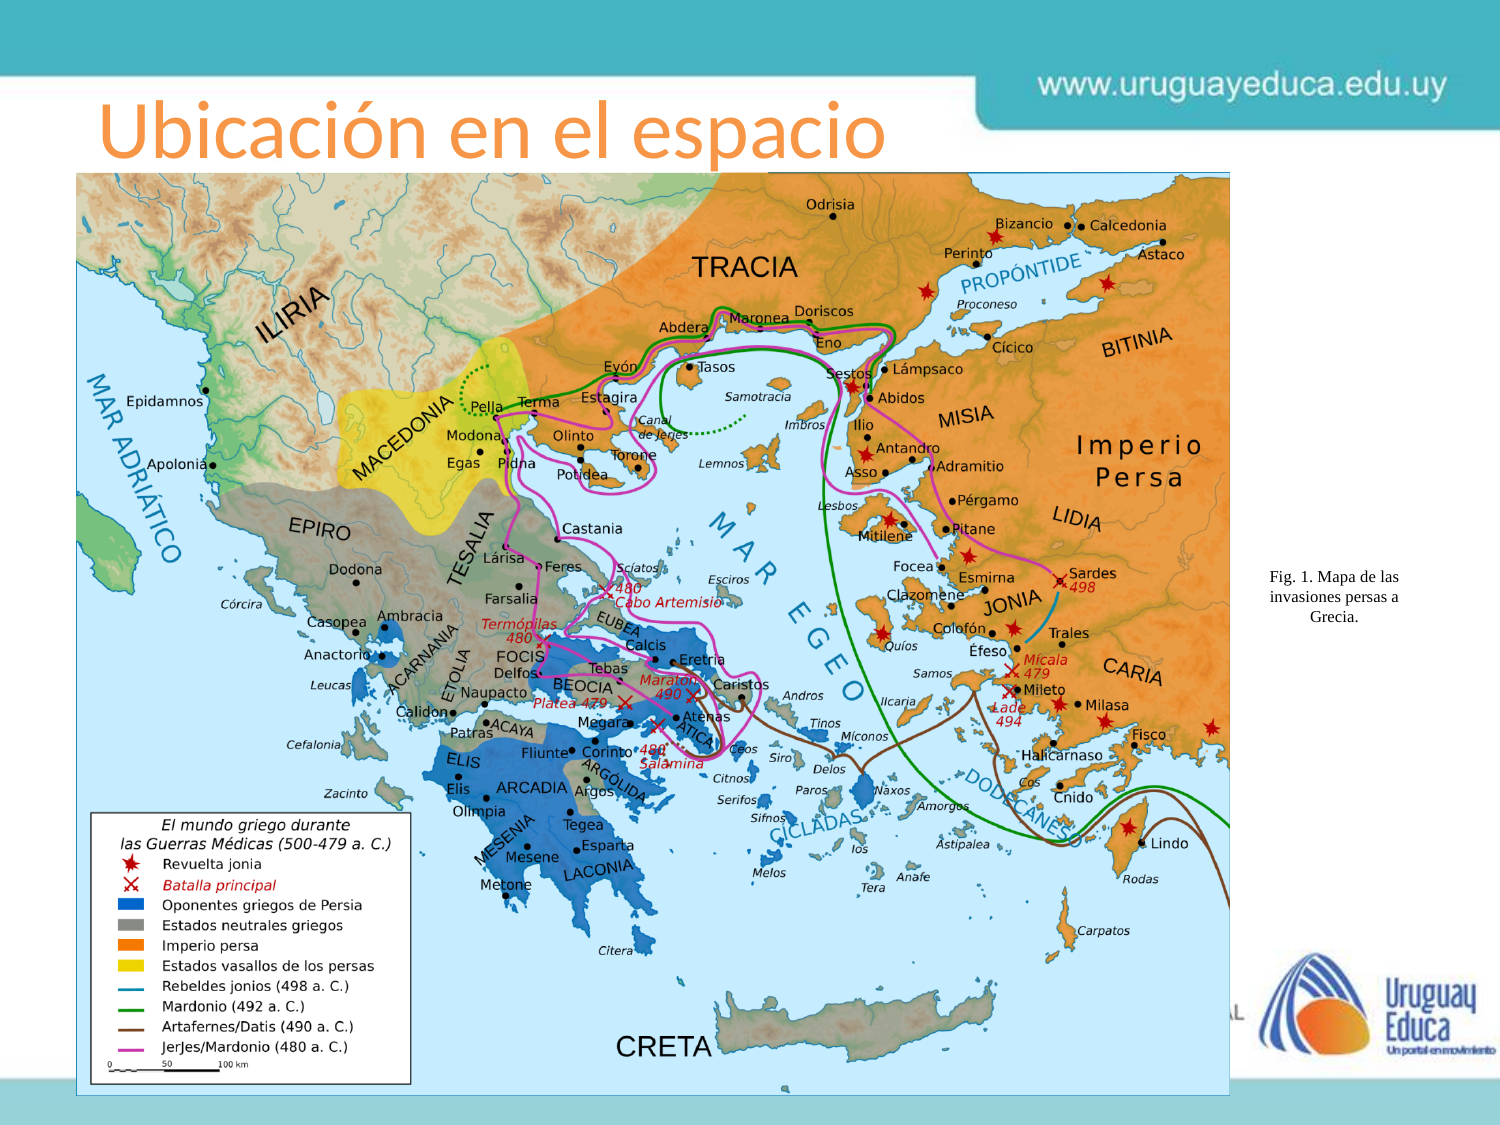

# Ubicación en el espacio
Fig. 1. Mapa de las invasiones persas a Grecia.